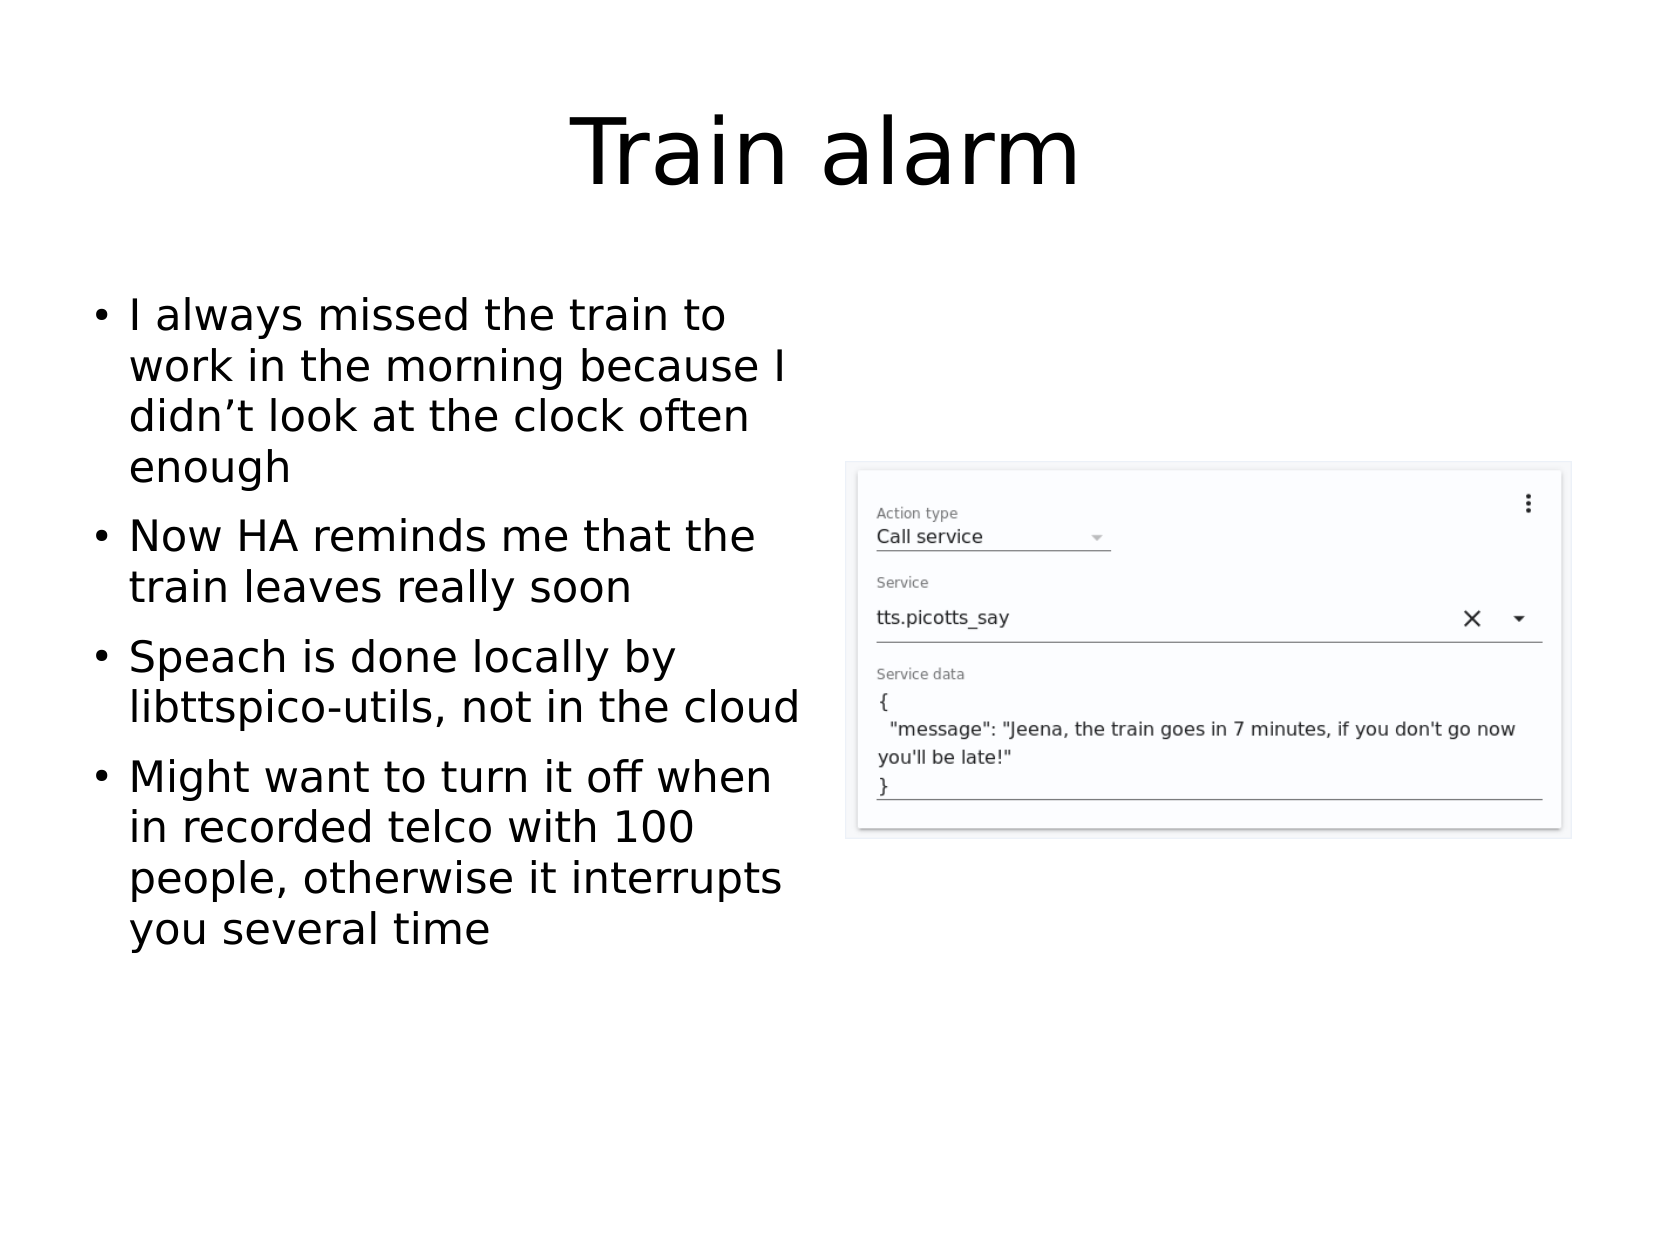

# Train alarm
I always missed the train to work in the morning because I didn’t look at the clock often enough
Now HA reminds me that the train leaves really soon
Speach is done locally by libttspico-utils, not in the cloud
Might want to turn it off when in recorded telco with 100 people, otherwise it interrupts you several time